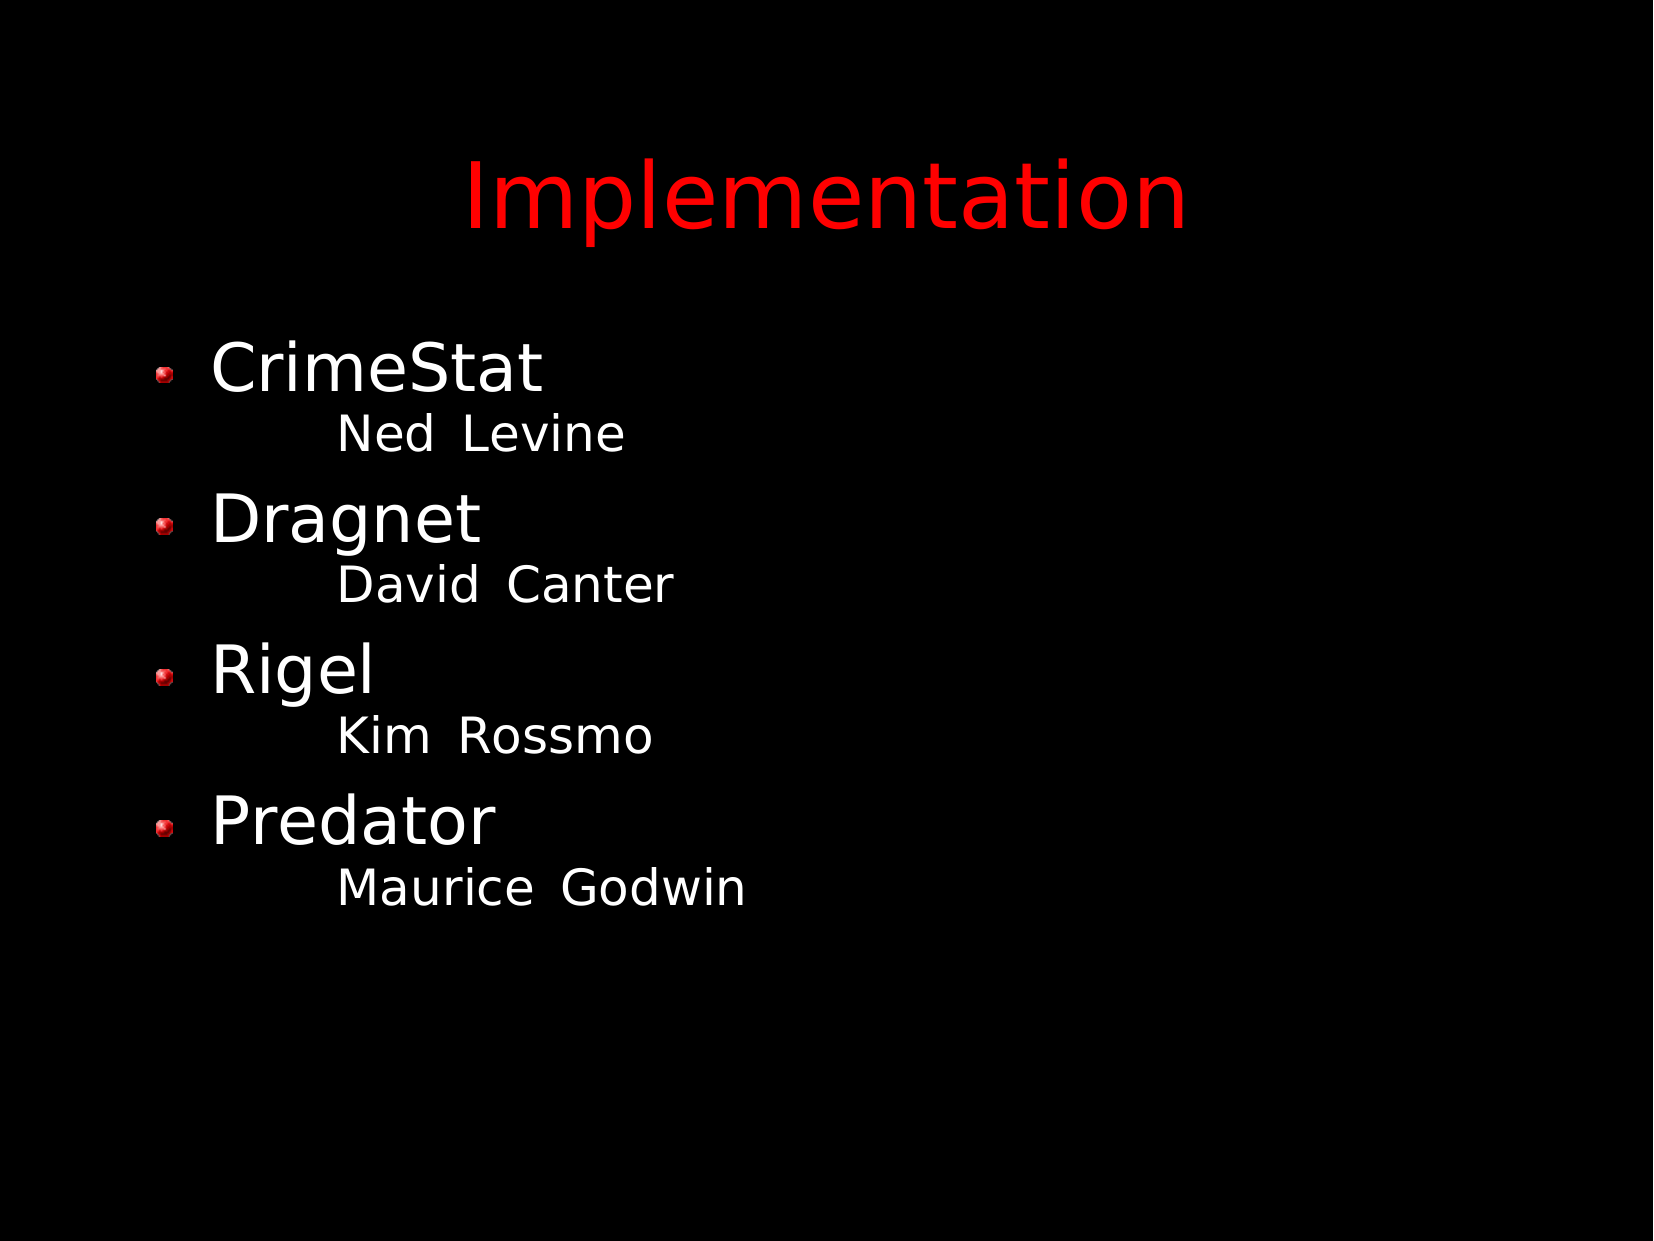

# Implementation
CrimeStat
	Ned Levine
Dragnet
	David Canter
Rigel
	Kim Rossmo
Predator
	Maurice Godwin